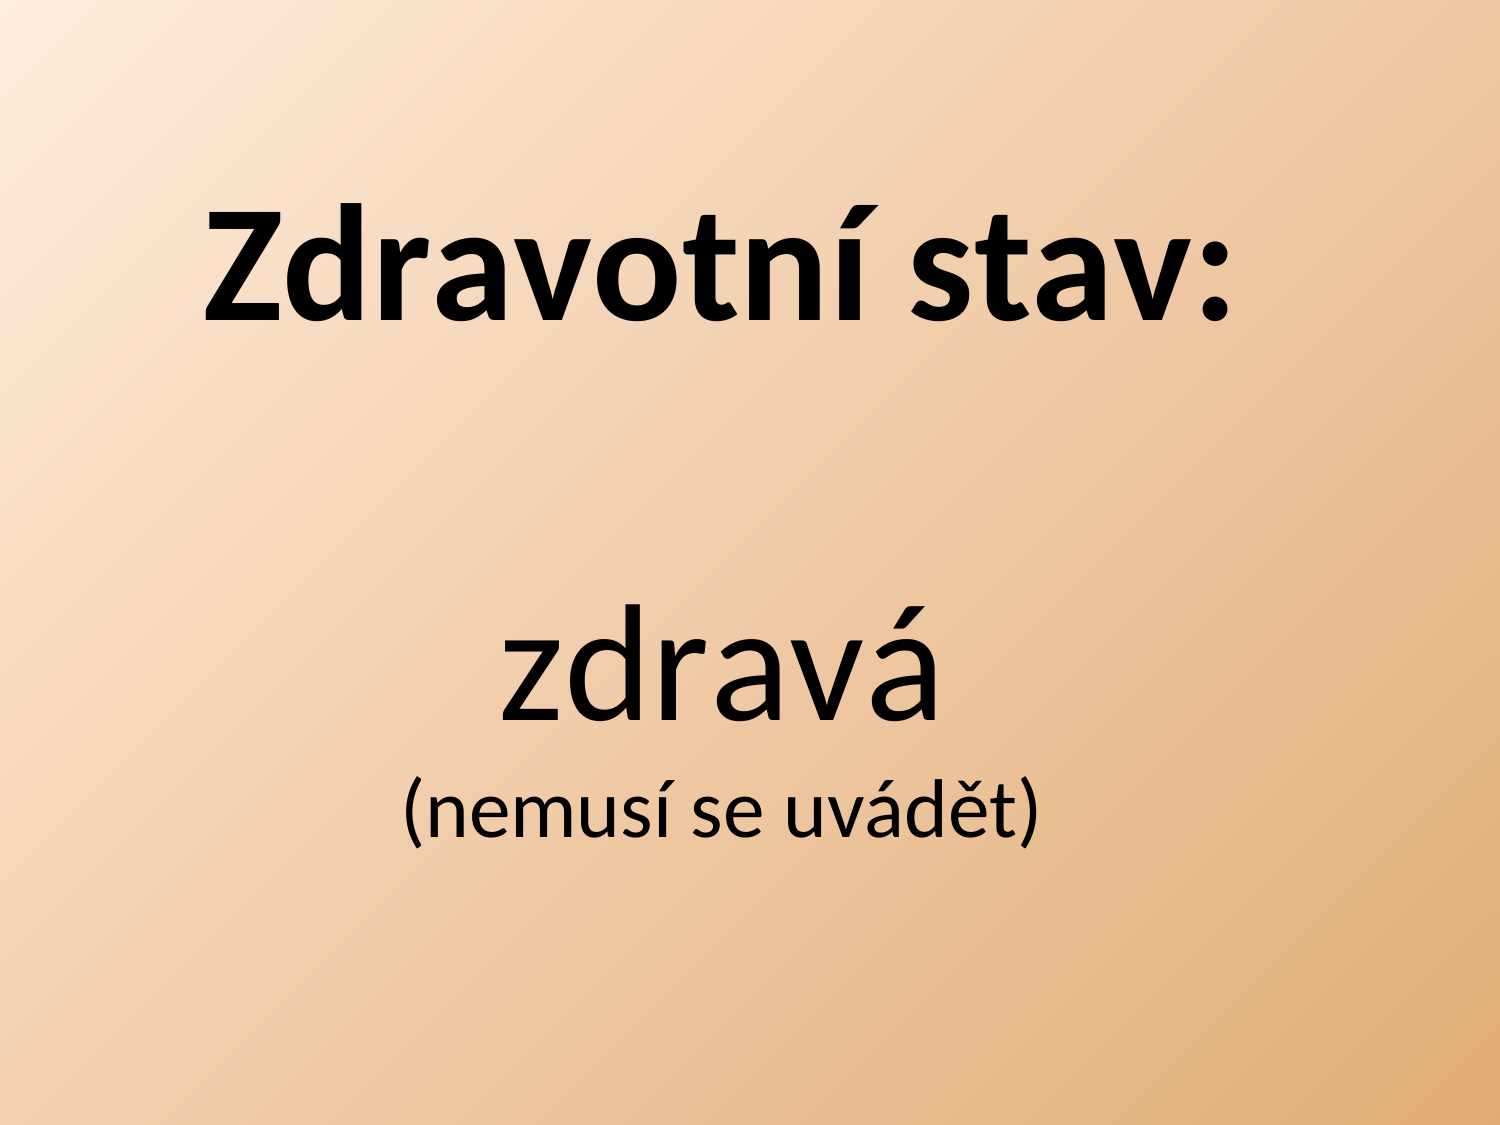

# Zdravotní stav: zdravá (nemusí se uvádět)